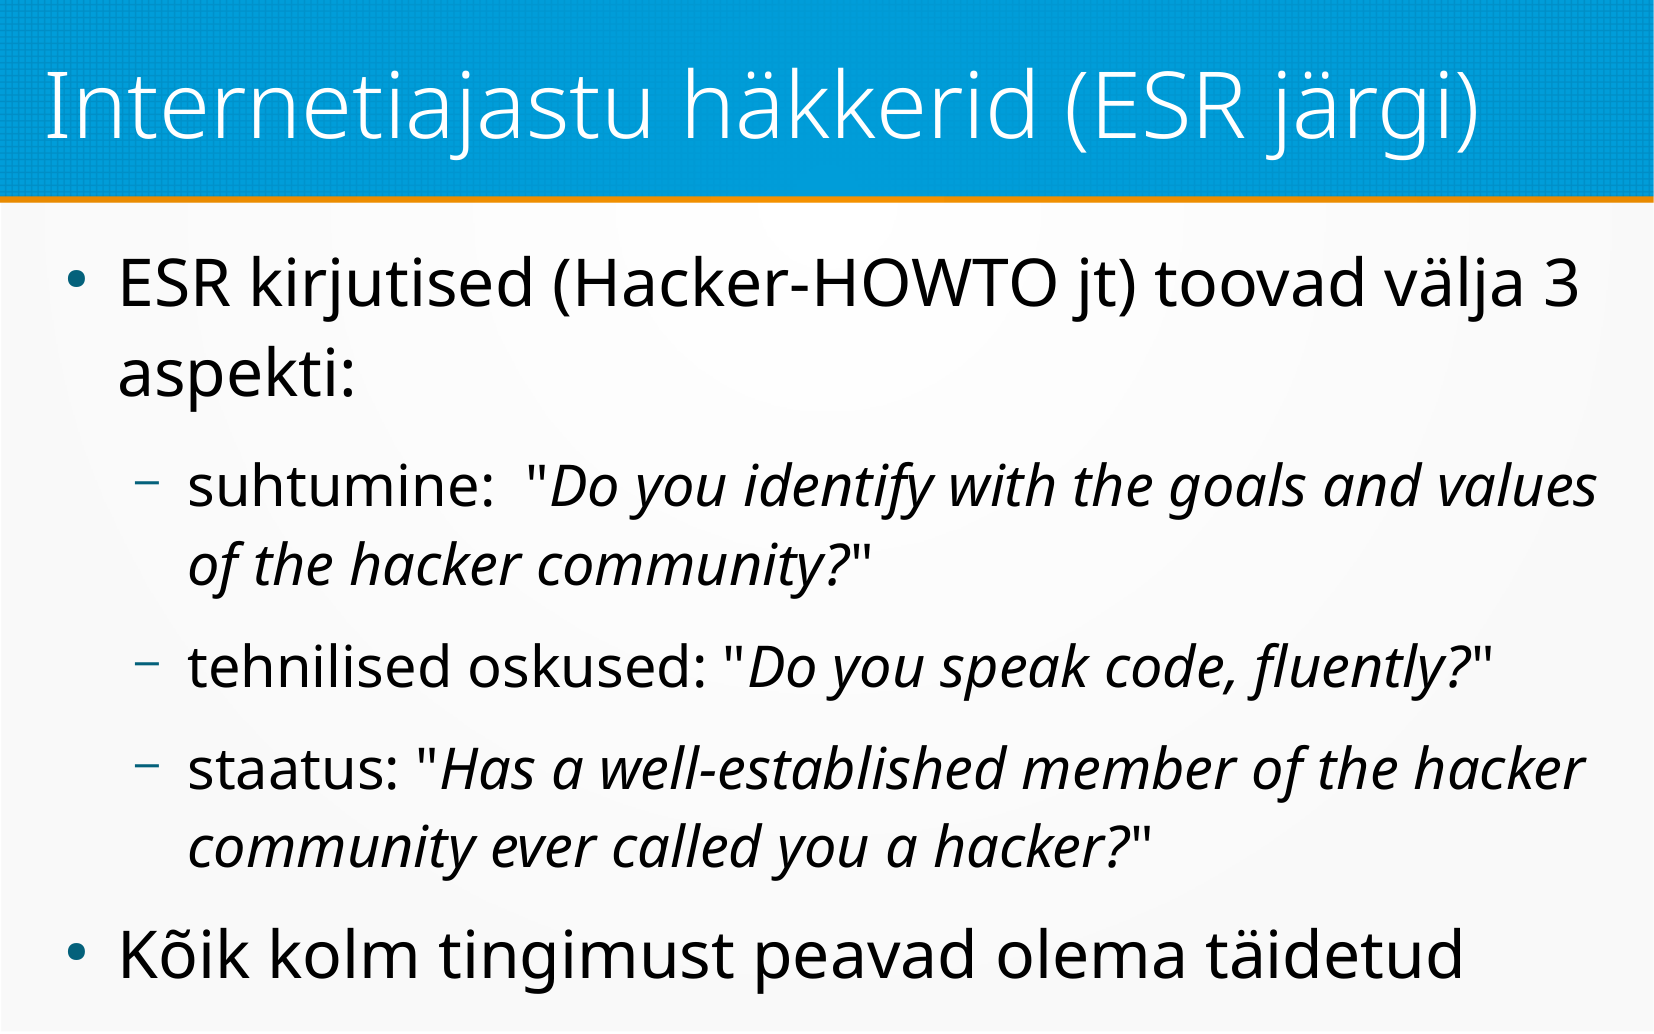

# Internetiajastu häkkerid (ESR järgi)
ESR kirjutised (Hacker-HOWTO jt) toovad välja 3 aspekti:
suhtumine: "Do you identify with the goals and values of the hacker community?"
tehnilised oskused: "Do you speak code, fluently?"
staatus: "Has a well-established member of the hacker community ever called you a hacker?"
Kõik kolm tingimust peavad olema täidetud